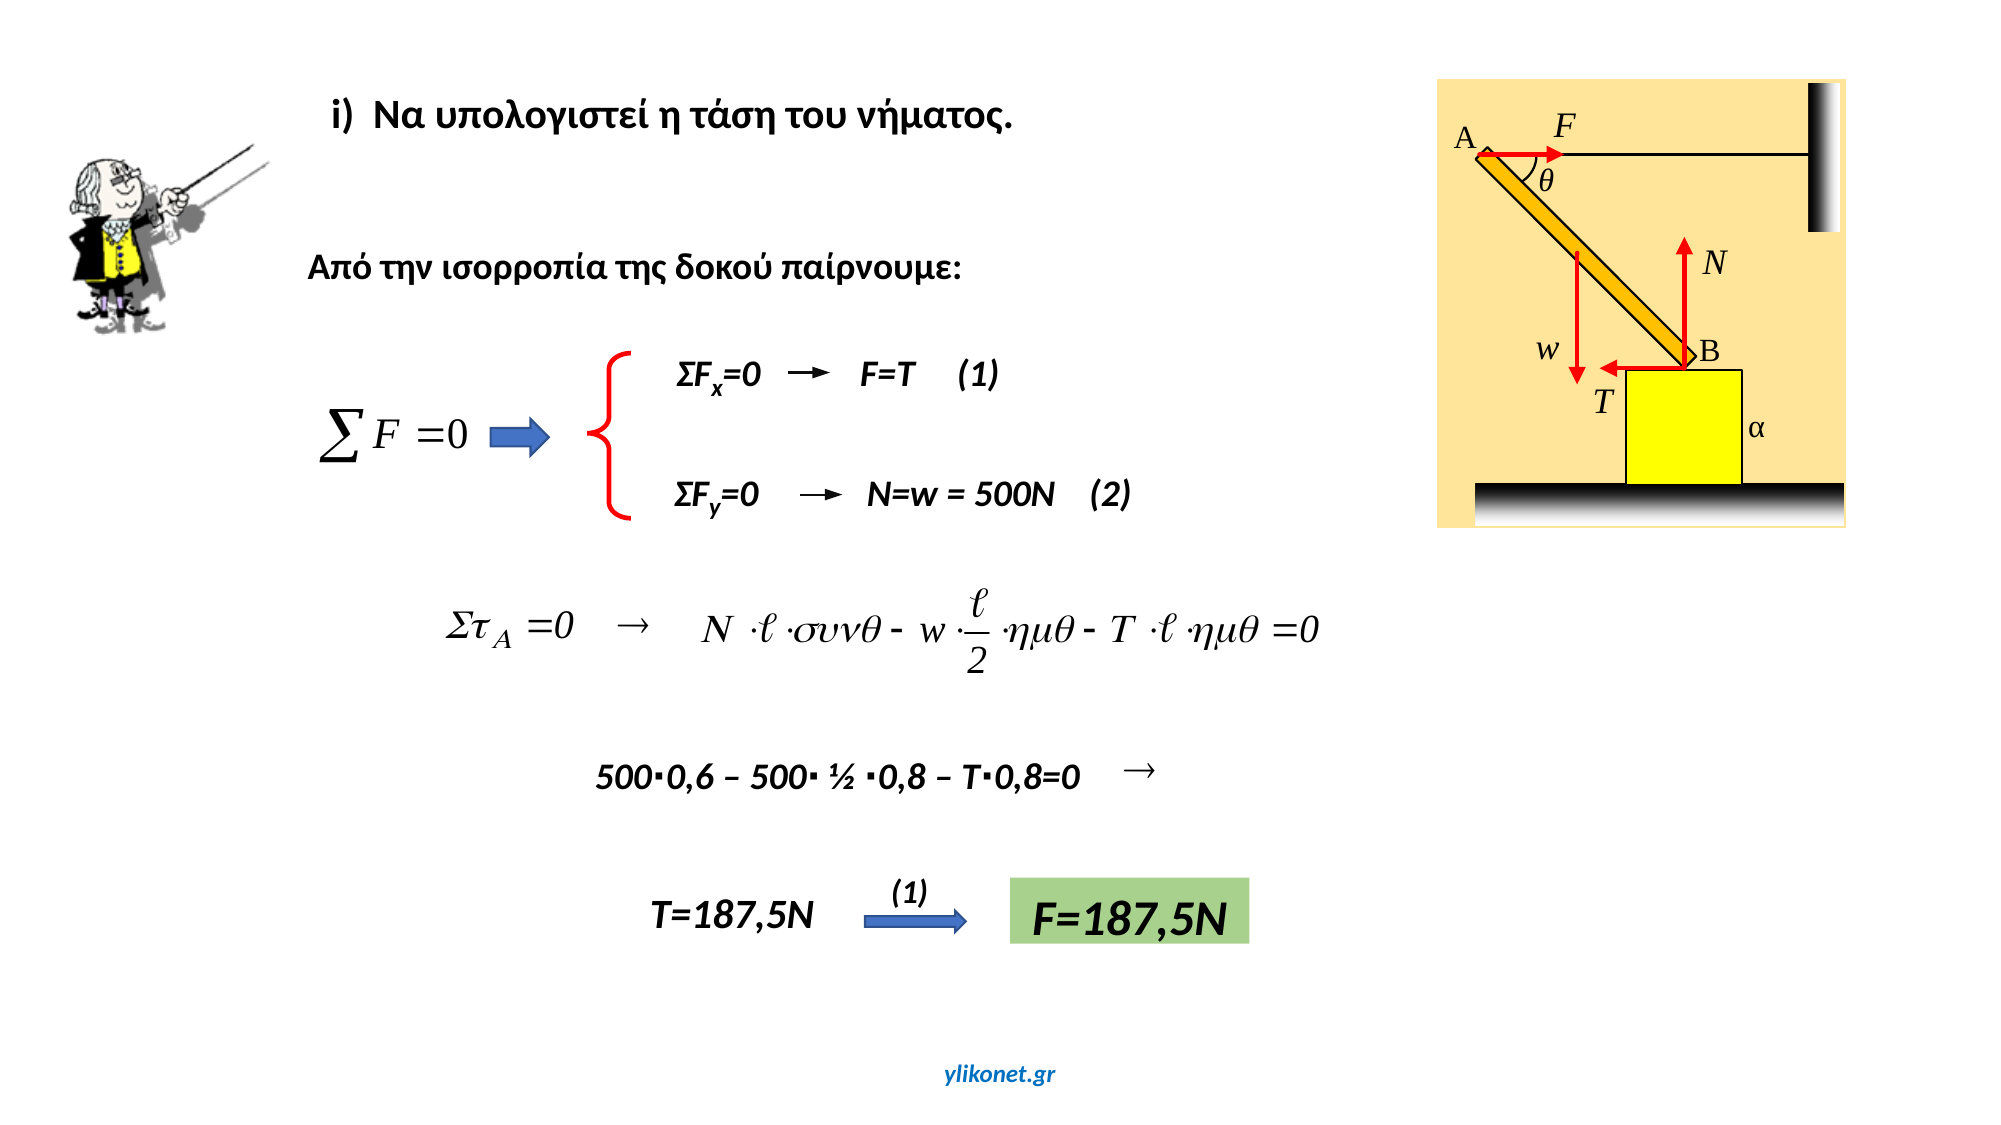

i) Να υπολογιστεί η τάση του νήματος.
Από την ισορροπία της δοκού παίρνουμε:
ΣFx=0
F=T (1)
ΣFy=0
Ν=w = 500Ν (2)
500∙0,6 – 500∙ ½ ∙0,8 – Τ∙0,8=0
(1)
F=187,5Ν
Τ=187,5Ν
ylikonet.gr